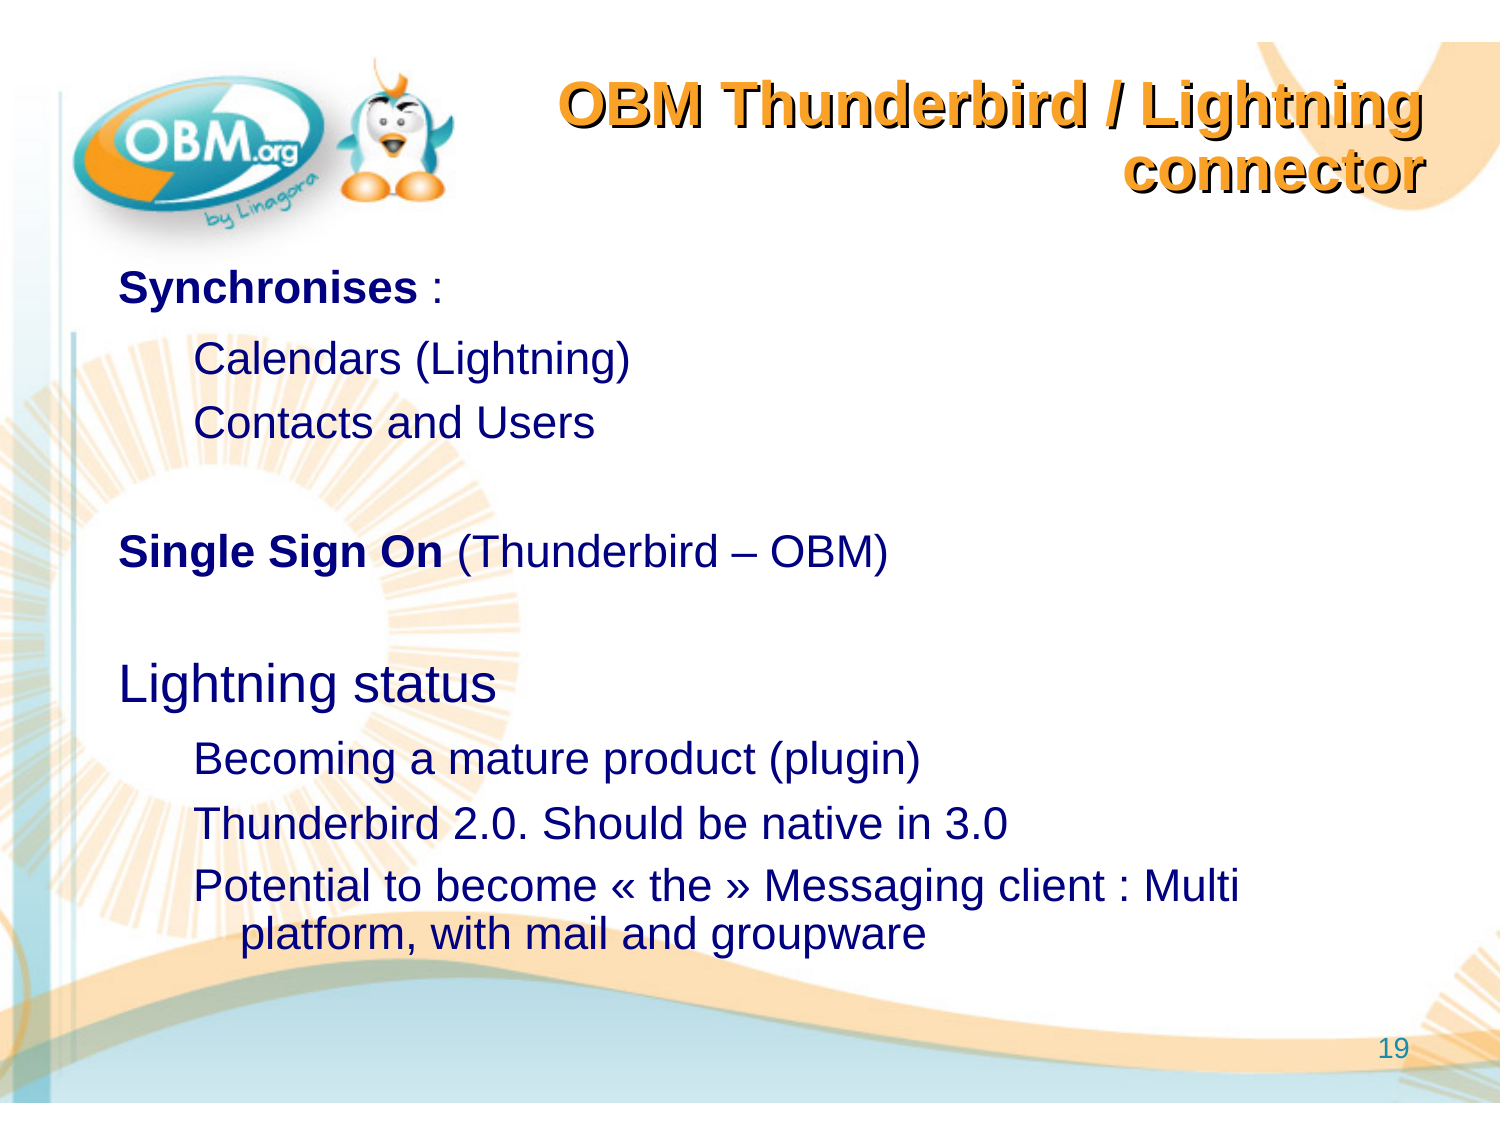

# OBM Thunderbird / Lightning connector
Synchronises :
Calendars (Lightning)‏
Contacts and Users
Single Sign On (Thunderbird – OBM)
Lightning status
Becoming a mature product (plugin)‏
Thunderbird 2.0. Should be native in 3.0
Potential to become « the » Messaging client : Multi platform, with mail and groupware
19